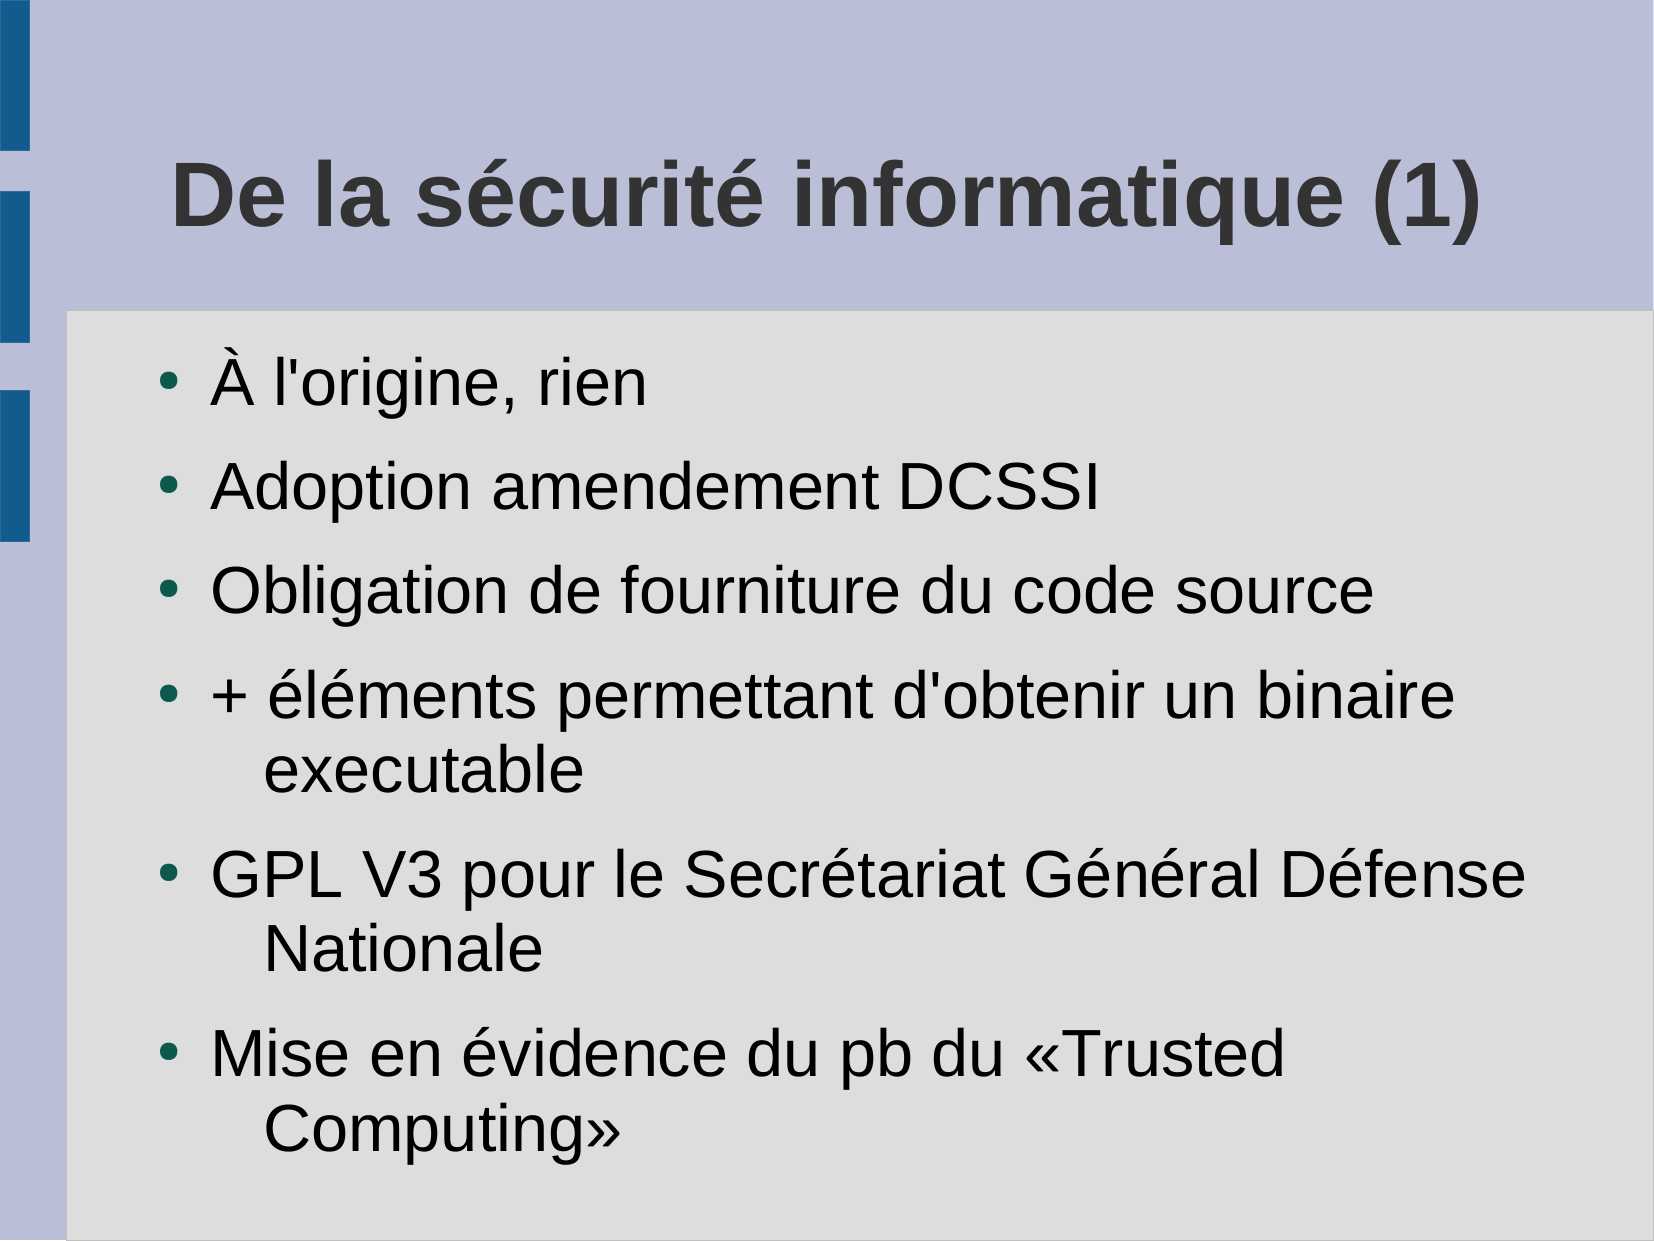

# De la sécurité informatique (1)
À l'origine, rien
Adoption amendement DCSSI
Obligation de fourniture du code source
+ éléments permettant d'obtenir un binaire executable
GPL V3 pour le Secrétariat Général Défense Nationale
Mise en évidence du pb du «Trusted Computing»